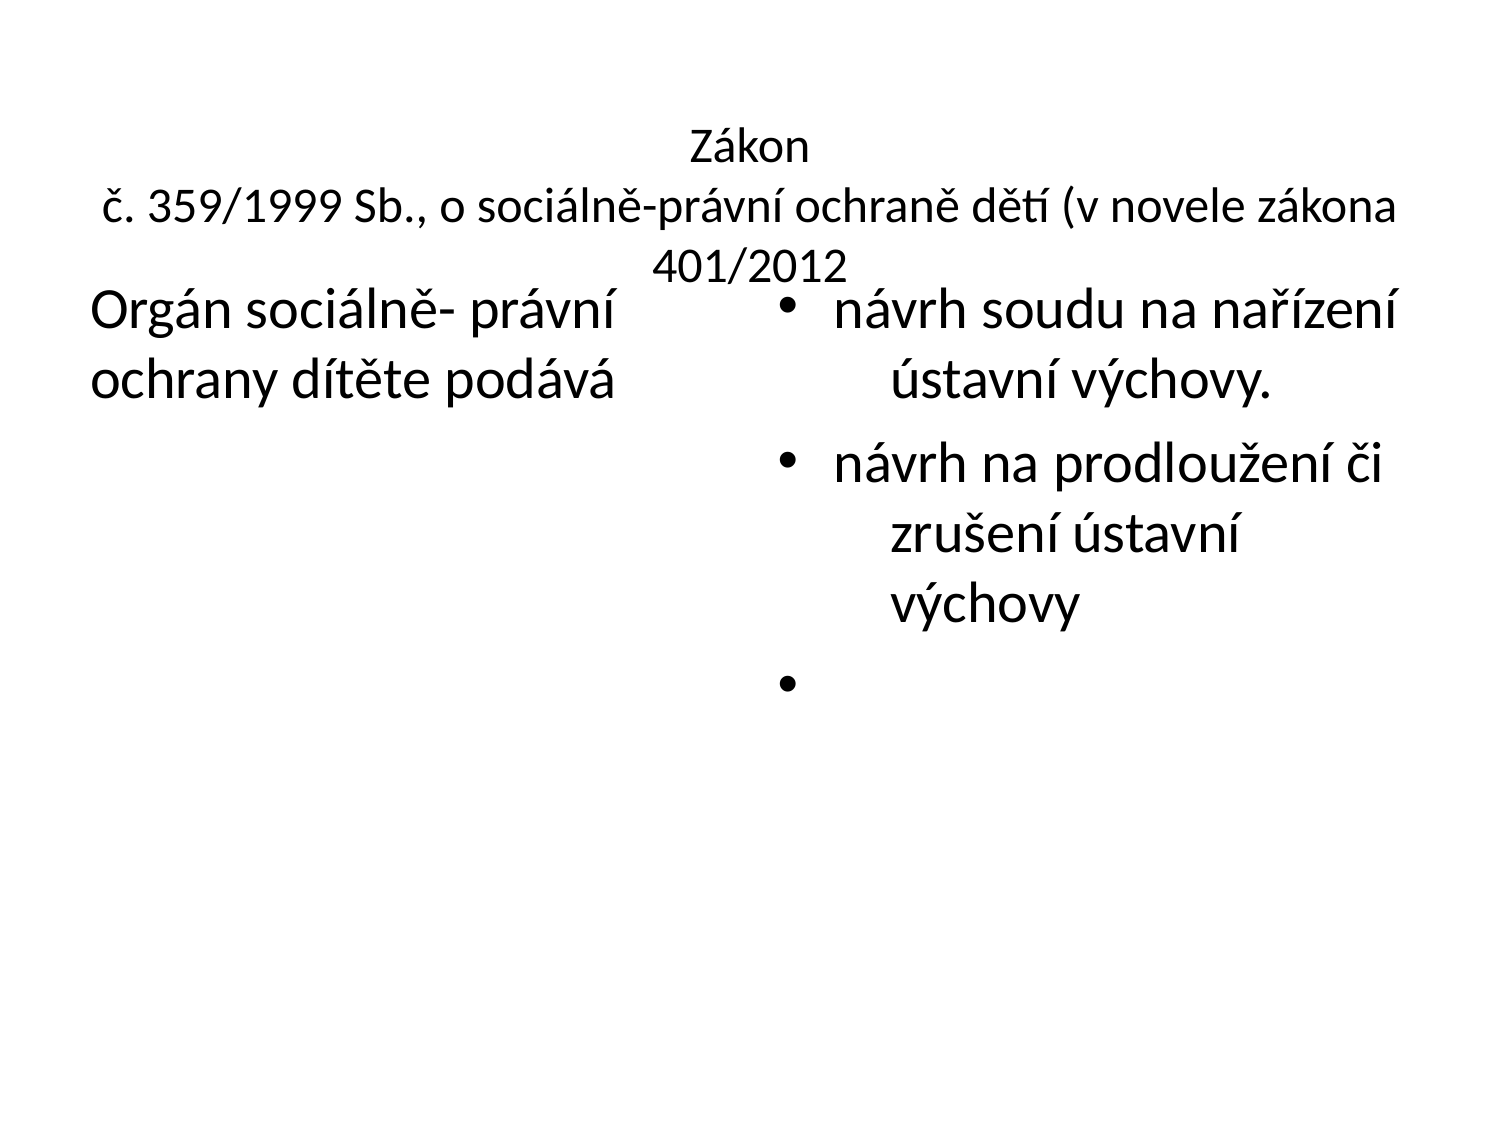

# Zákon č. 359/1999 Sb., o sociálně-právní ochraně dětí (v novele zákona 401/2012
Orgán sociálně- právní ochrany dítěte podává
návrh soudu na nařízení ústavní výchovy.
návrh na prodloužení či zrušení ústavní výchovy